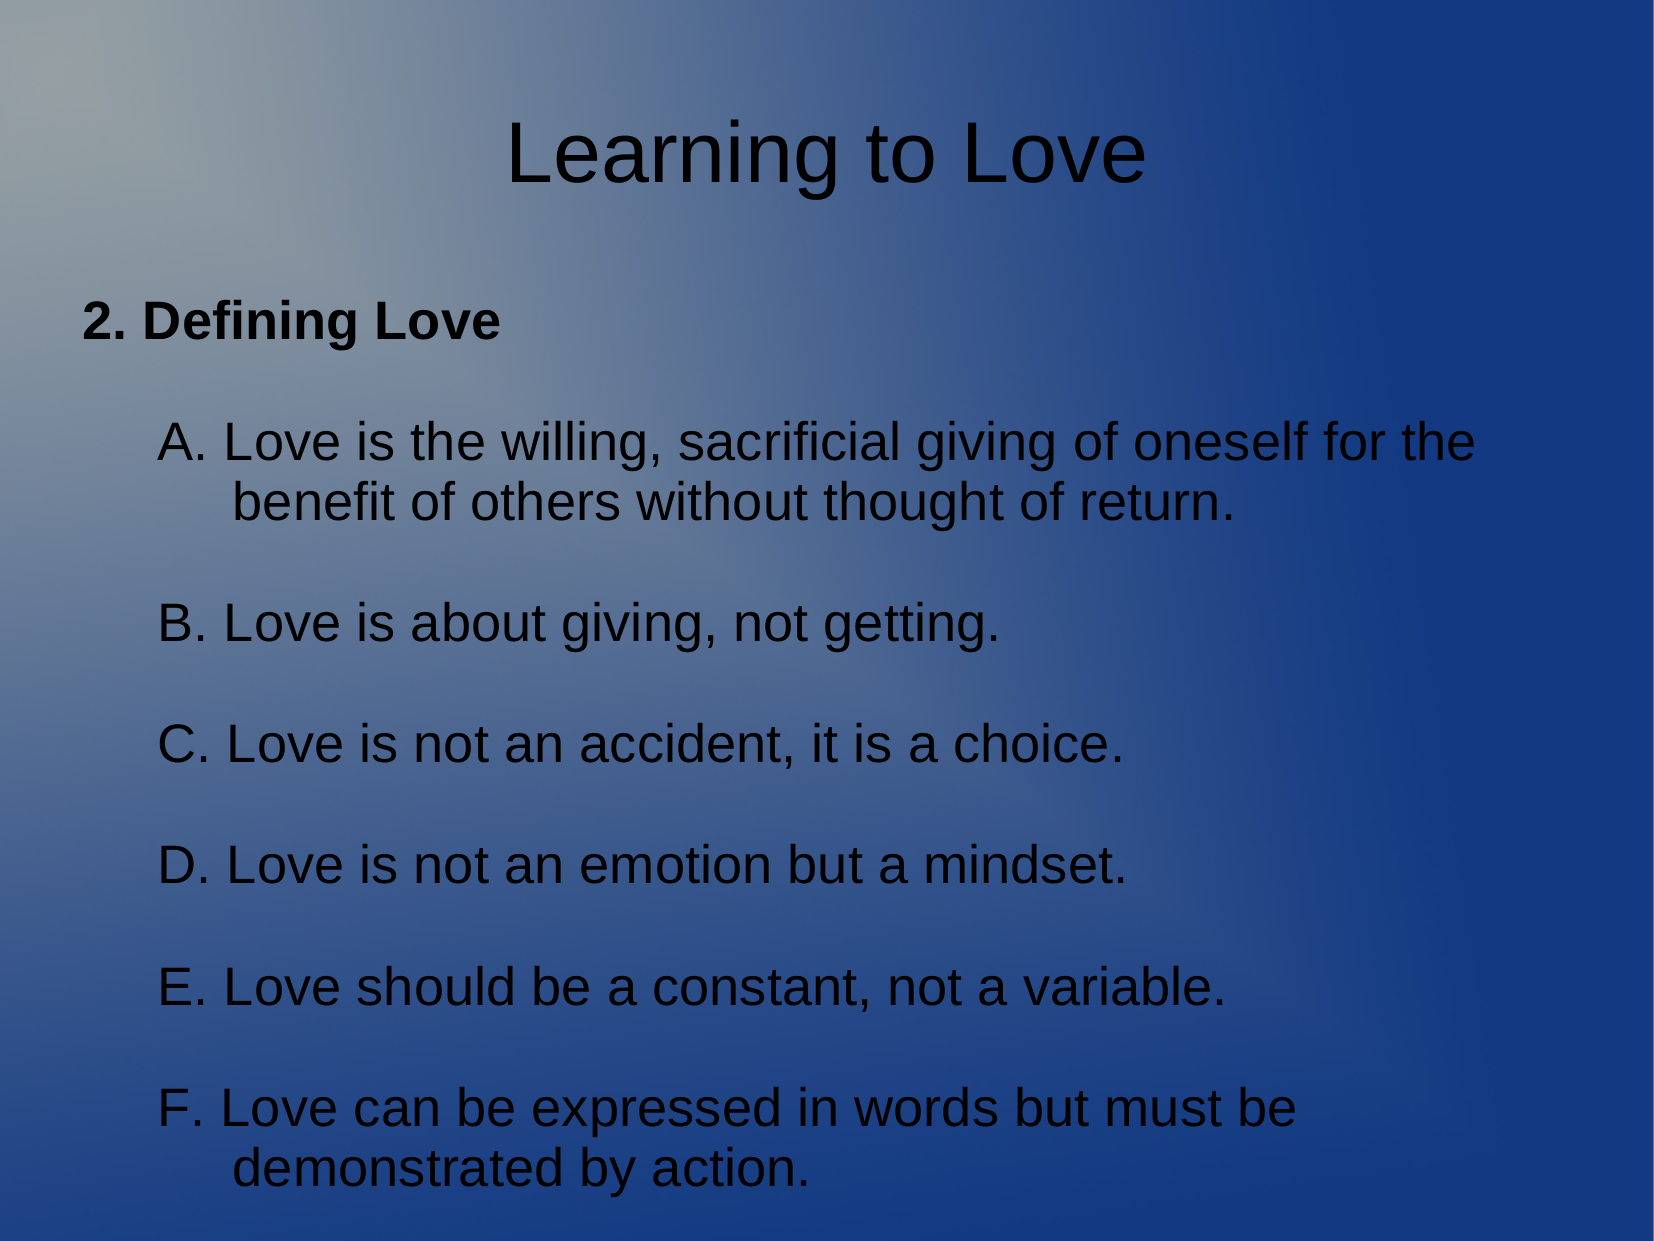

# Learning to Love
2. Defining Love
	A. Love is the willing, sacrificial giving of oneself for the 			benefit of others without thought of return.
	B. Love is about giving, not getting.
	C. Love is not an accident, it is a choice.
	D. Love is not an emotion but a mindset.
	E. Love should be a constant, not a variable.
	F. Love can be expressed in words but must be 				 	demonstrated by action.